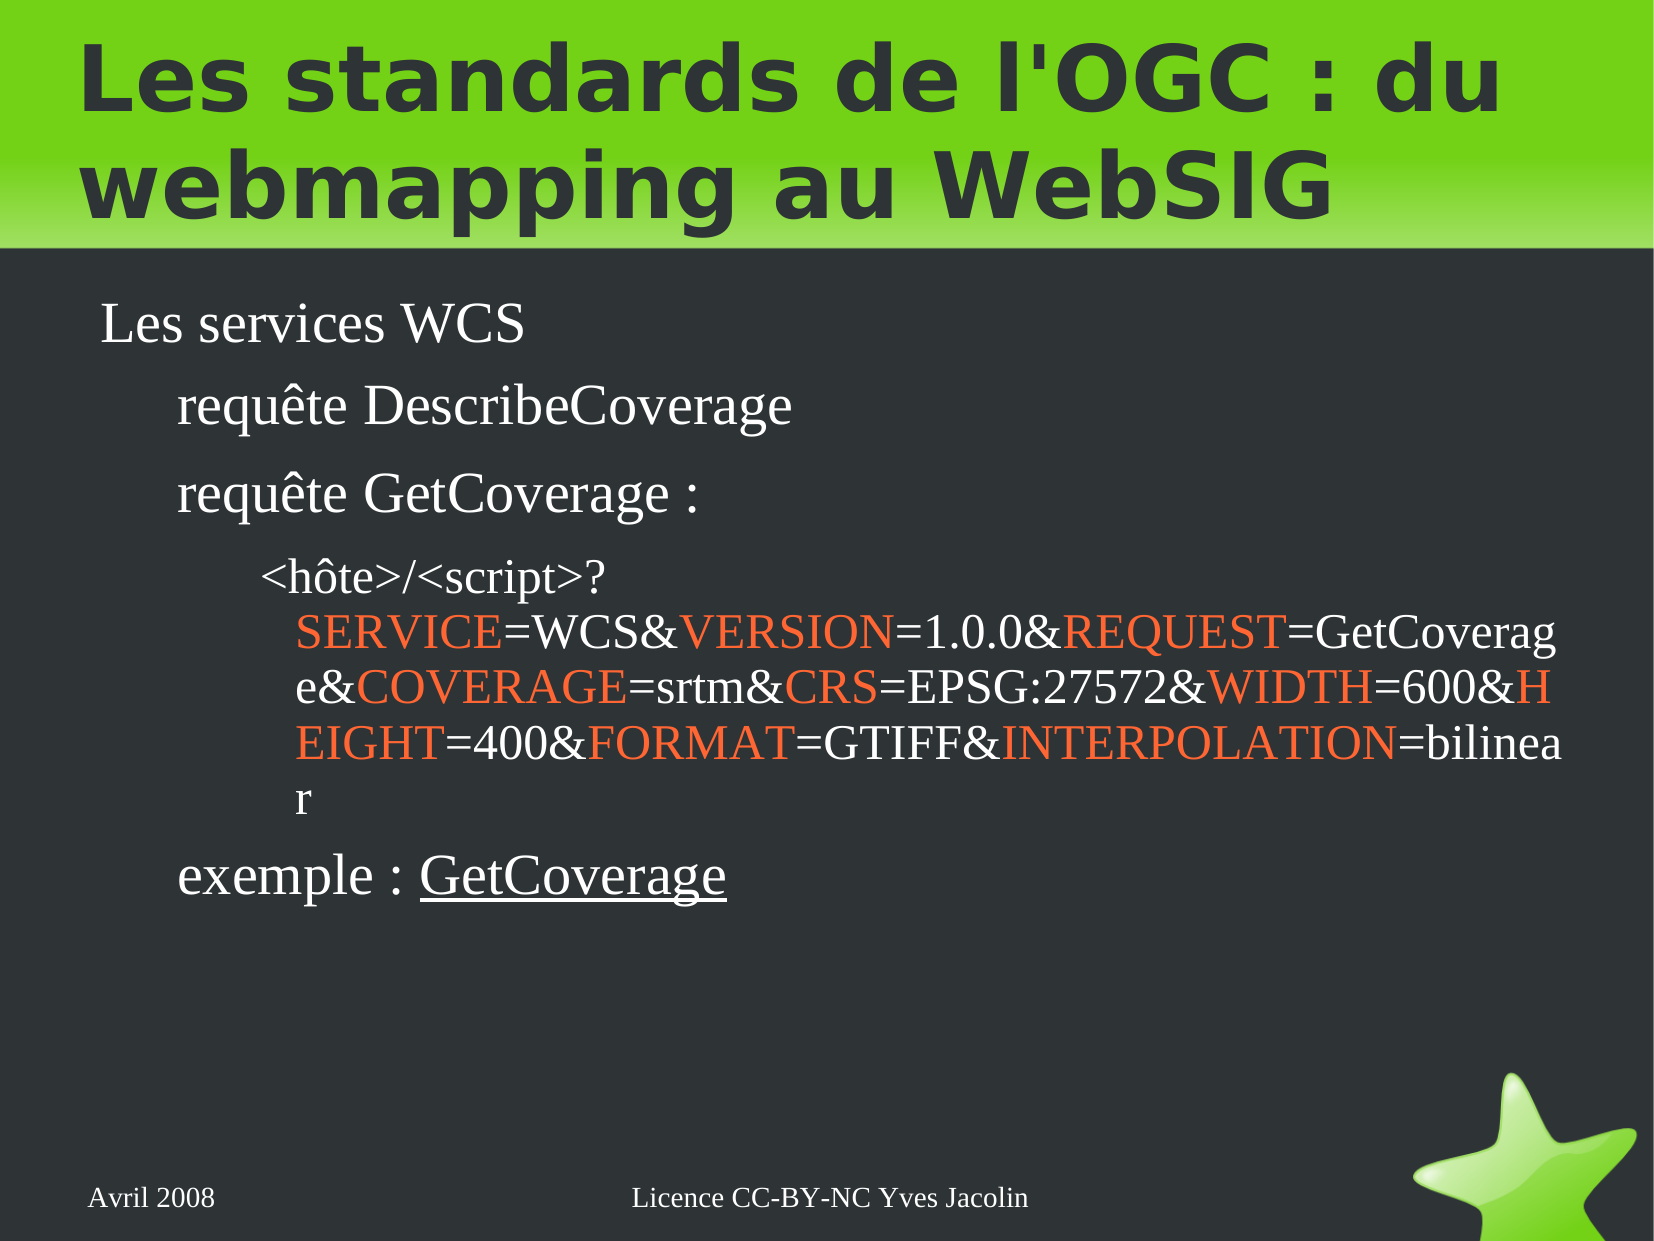

# Les standards de l'OGC : du webmapping au WebSIG
Les services WCS
requête DescribeCoverage
requête GetCoverage :
<hôte>/<script>?SERVICE=WCS&VERSION=1.0.0&REQUEST=GetCoverage&COVERAGE=srtm&CRS=EPSG:27572&WIDTH=600&HEIGHT=400&FORMAT=GTIFF&INTERPOLATION=bilinear
exemple : GetCoverage